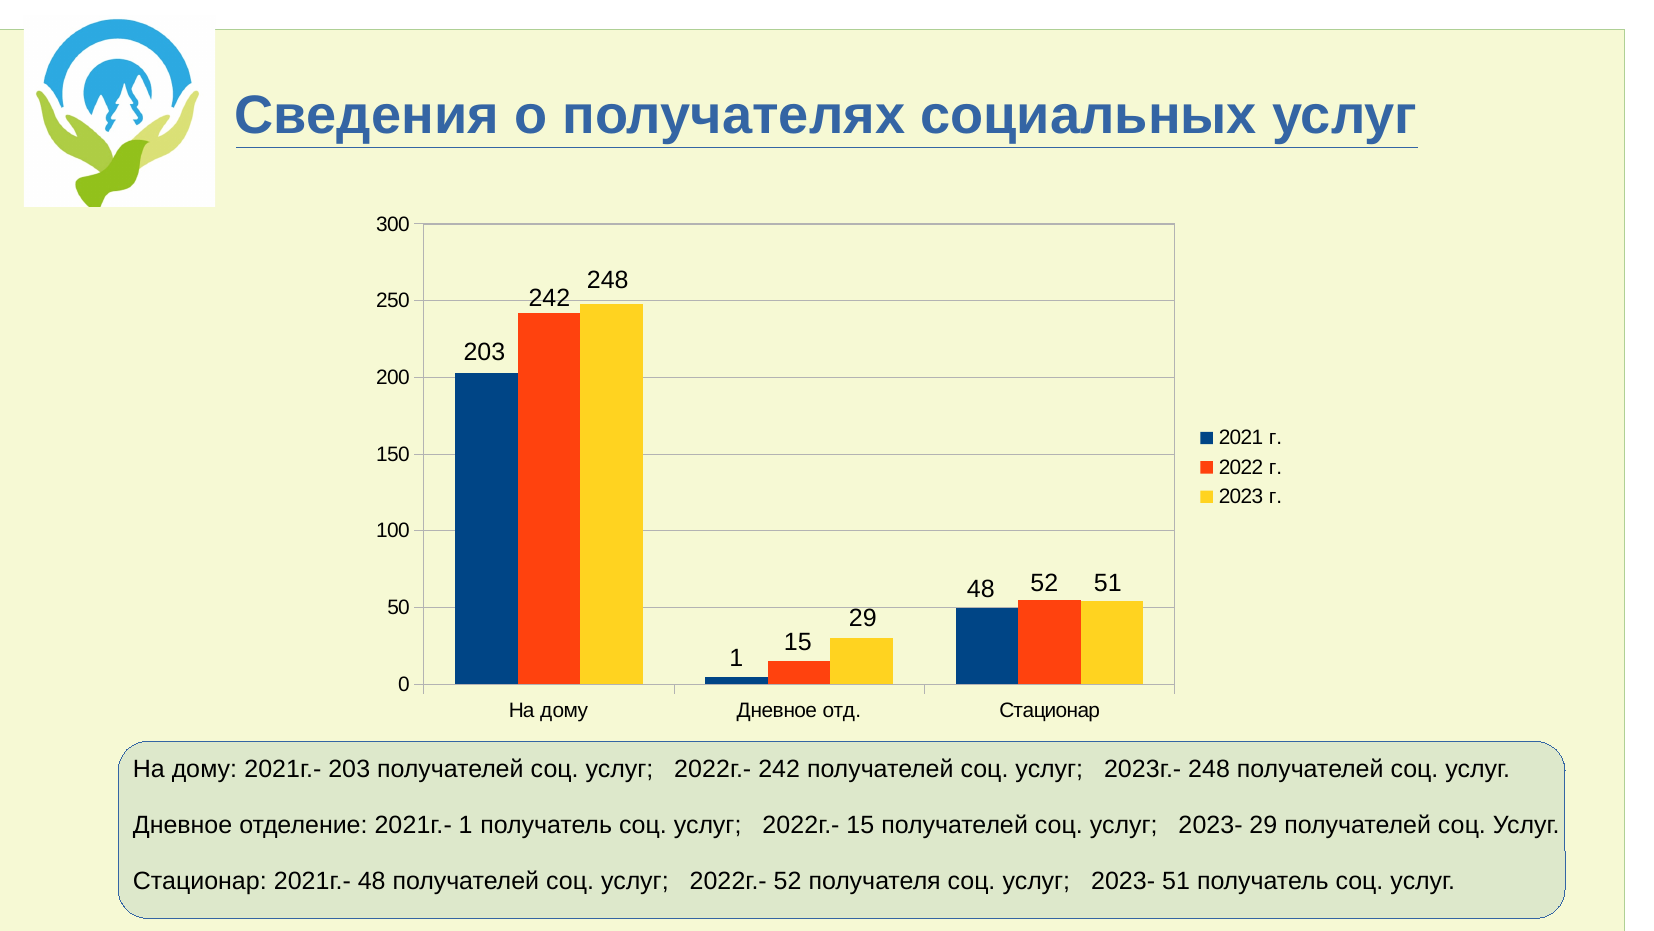

# Сведения о получателях социальных услуг
### Chart
| Category | 2021 г. | 2022 г. | 2023 г. |
|---|---|---|---|
| На дому | 203.0 | 242.0 | 248.0 |
| Дневное отд. | 5.0 | 15.0 | 30.0 |
| Стационар | 50.0 | 55.0 | 54.0 |248
242
203
52
51
48
29
15
1
На дому: 2021г.- 203 получателей соц. услуг; 2022г.- 242 получателей соц. услуг; 2023г.- 248 получателей соц. услуг.
Дневное отделение: 2021г.- 1 получатель соц. услуг; 2022г.- 15 получателей соц. услуг; 2023- 29 получателей соц. Услуг.
Стационар: 2021г.- 48 получателей соц. услуг; 2022г.- 52 получателя соц. услуг; 2023- 51 получатель соц. услуг.